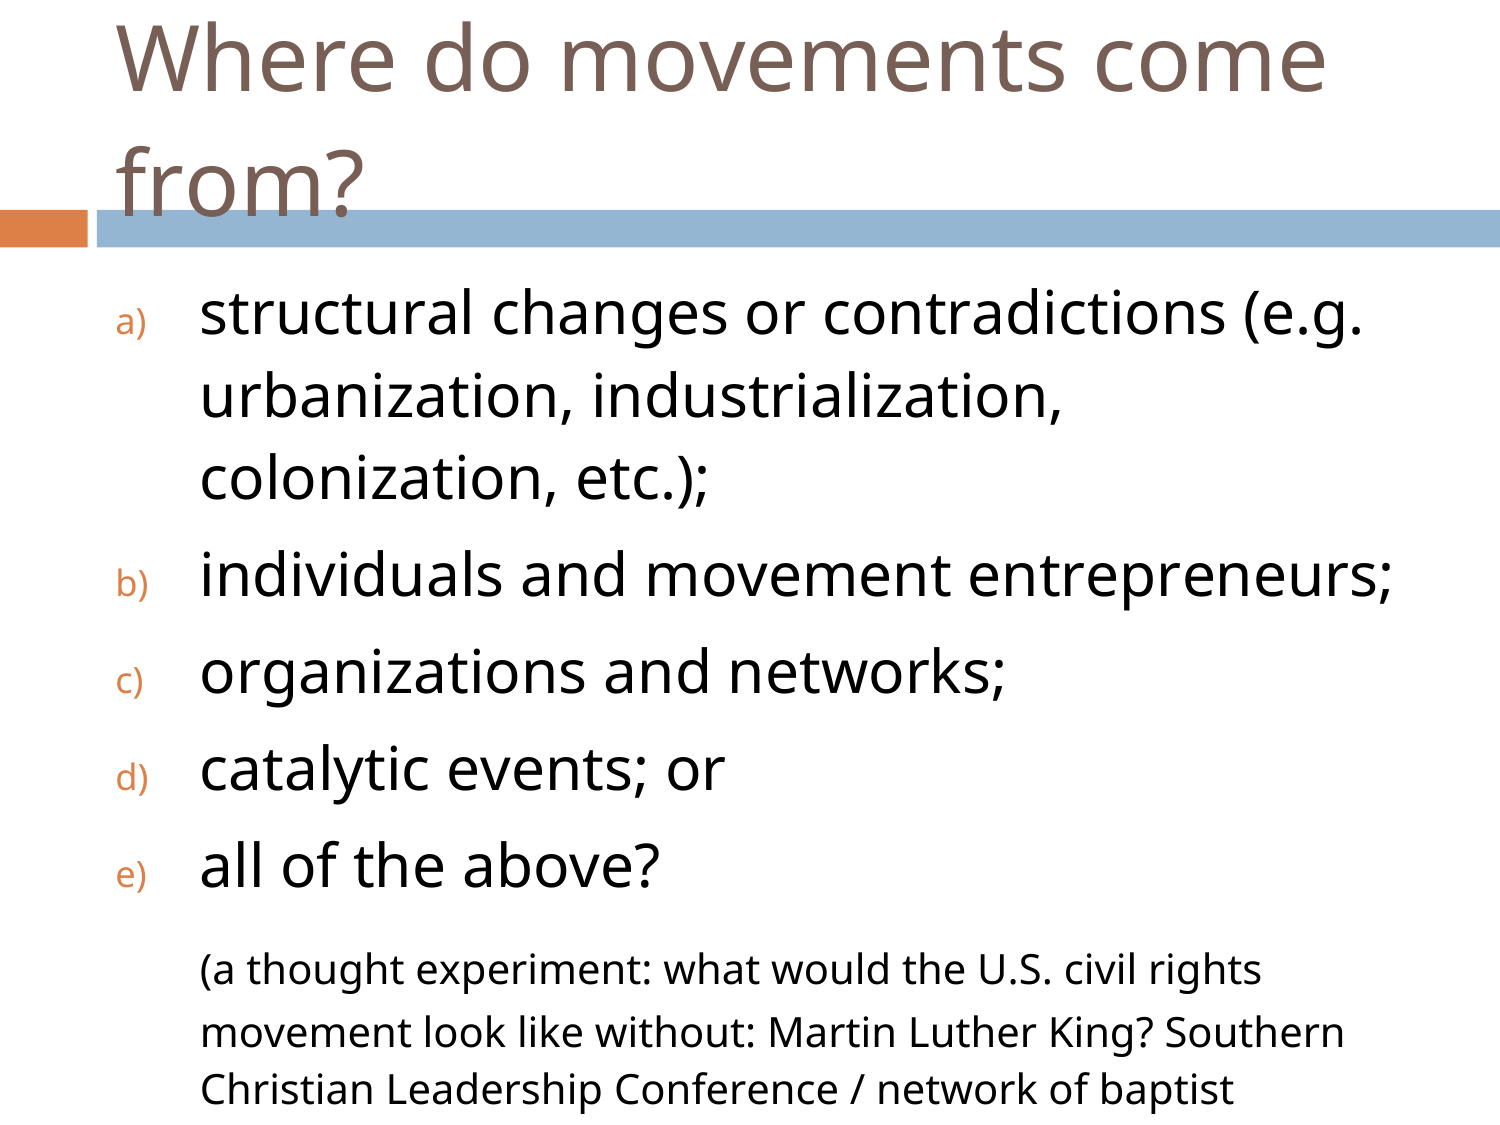

# Where do movements come from?
structural changes or contradictions (e.g. urbanization, industrialization, colonization, etc.);
individuals and movement entrepreneurs;
organizations and networks;
catalytic events; or
all of the above?
	(a thought experiment: what would the U.S. civil rights movement look like without: Martin Luther King? Southern Christian Leadership Conference / network of baptist churches in the American South? Rosa Parks?)
(a terminological point: ‘social movements’ vs. ‘social movement organizations’; or ‘SM base’ vs. ‘campaign’)